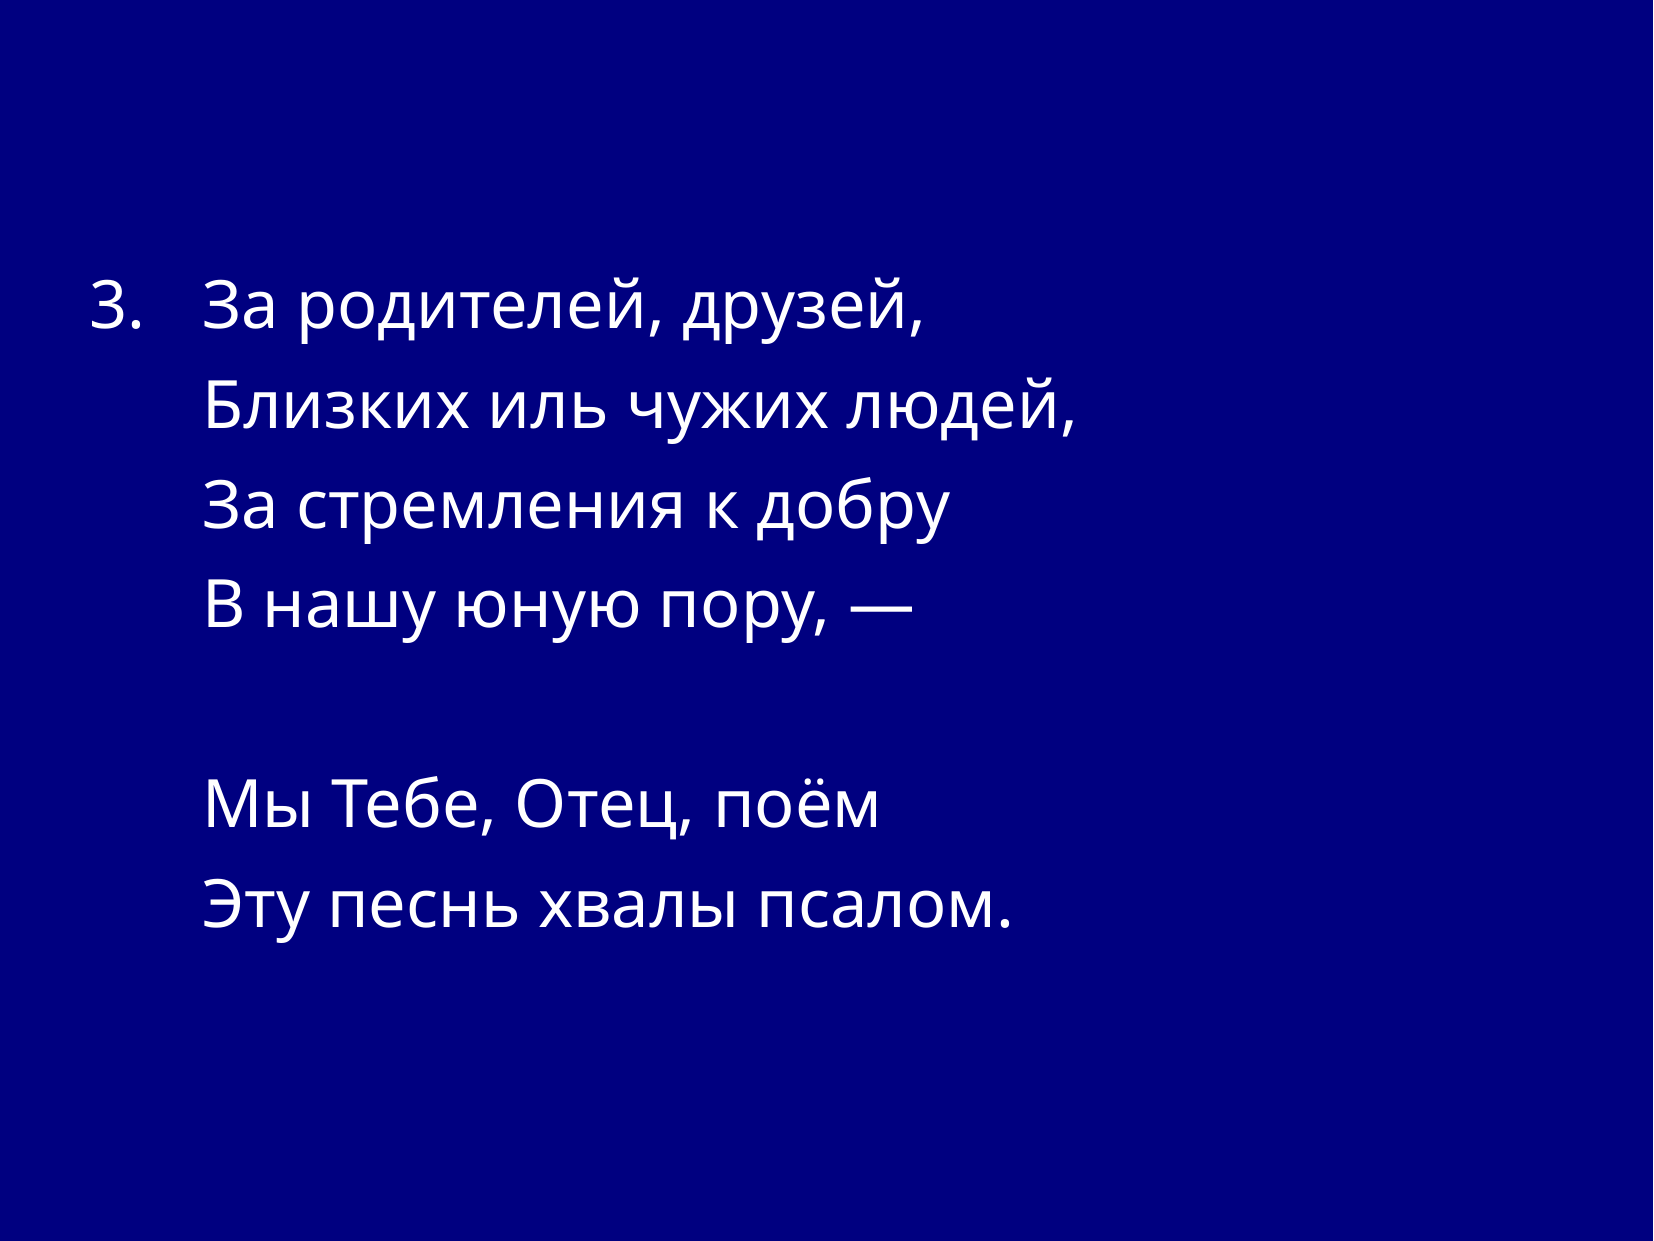

3.	За родителей, друзей,
	Близких иль чужих людей,
	За стремления к добру
	В нашу юную пору, ―
	Мы Тебе, Отец, поём
	Эту песнь хвалы псалом.